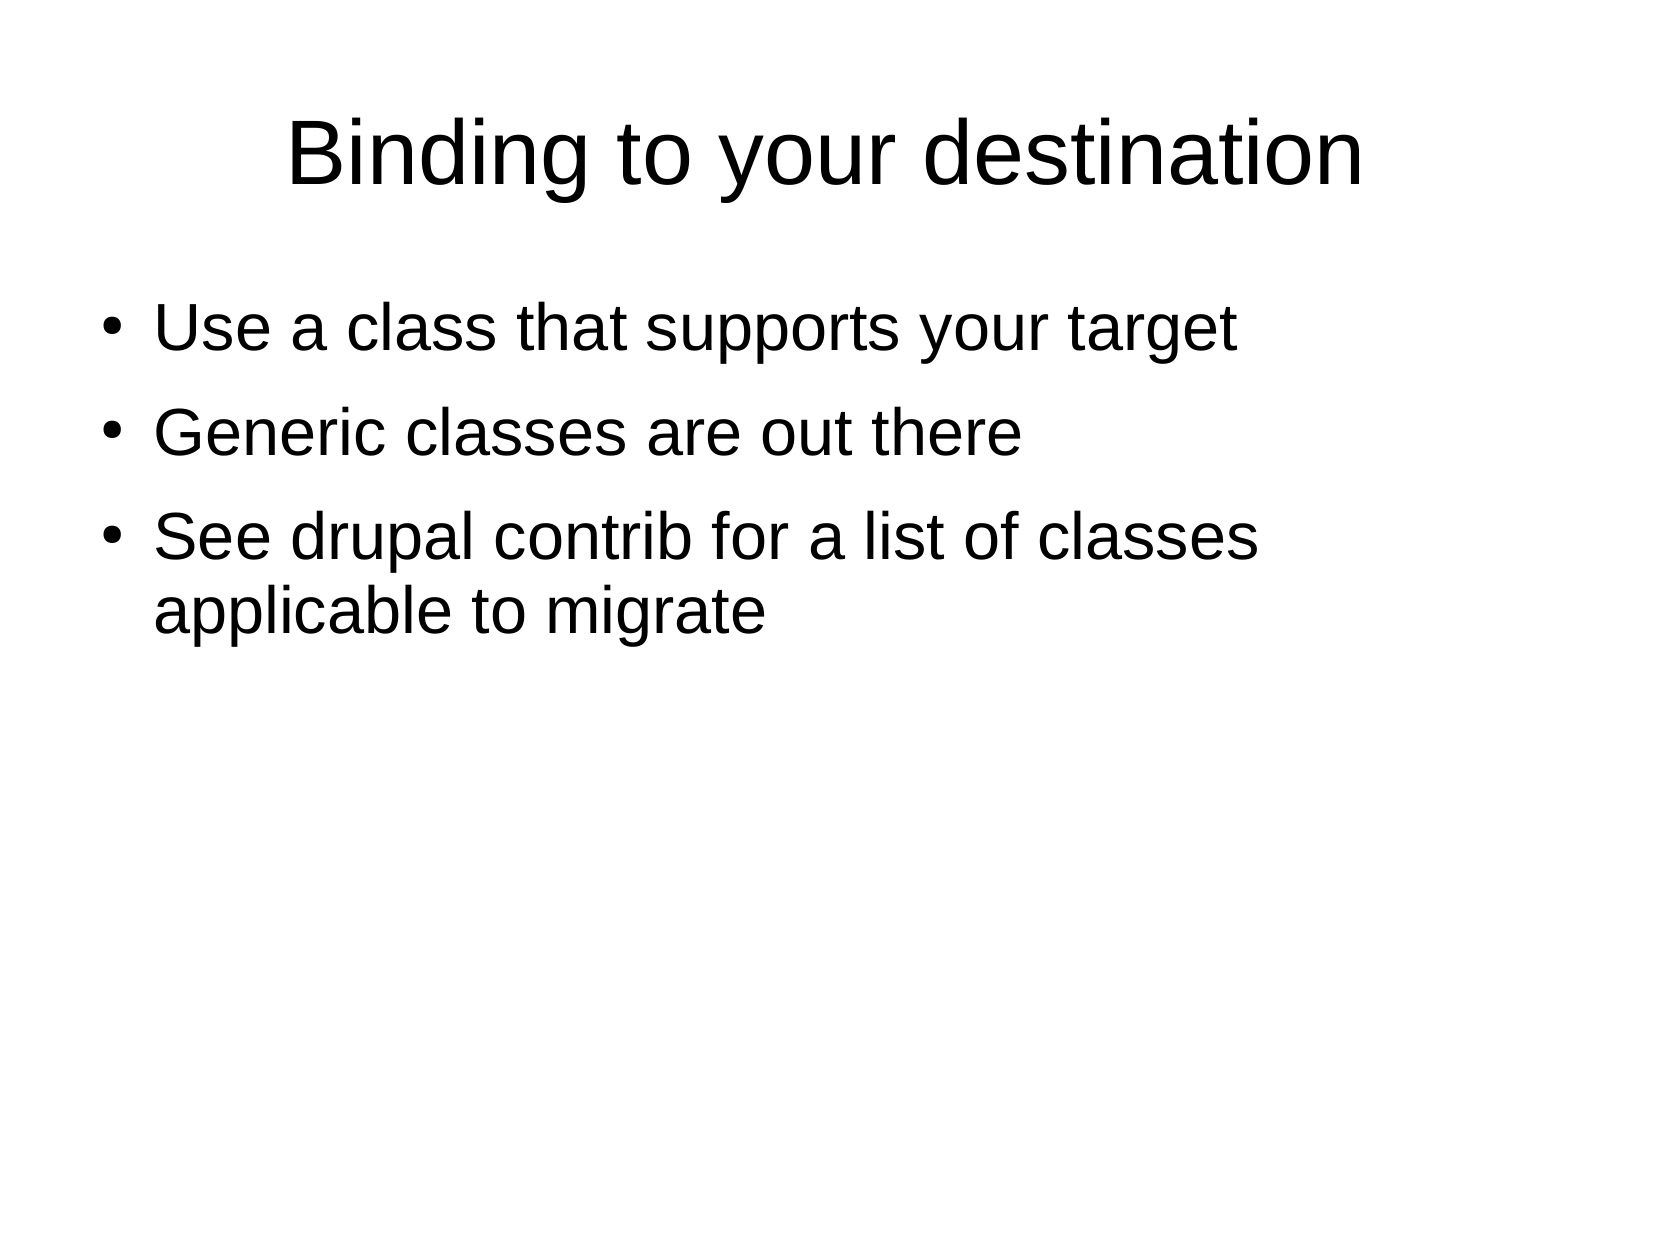

# Binding to your destination
Use a class that supports your target
Generic classes are out there
See drupal contrib for a list of classes applicable to migrate